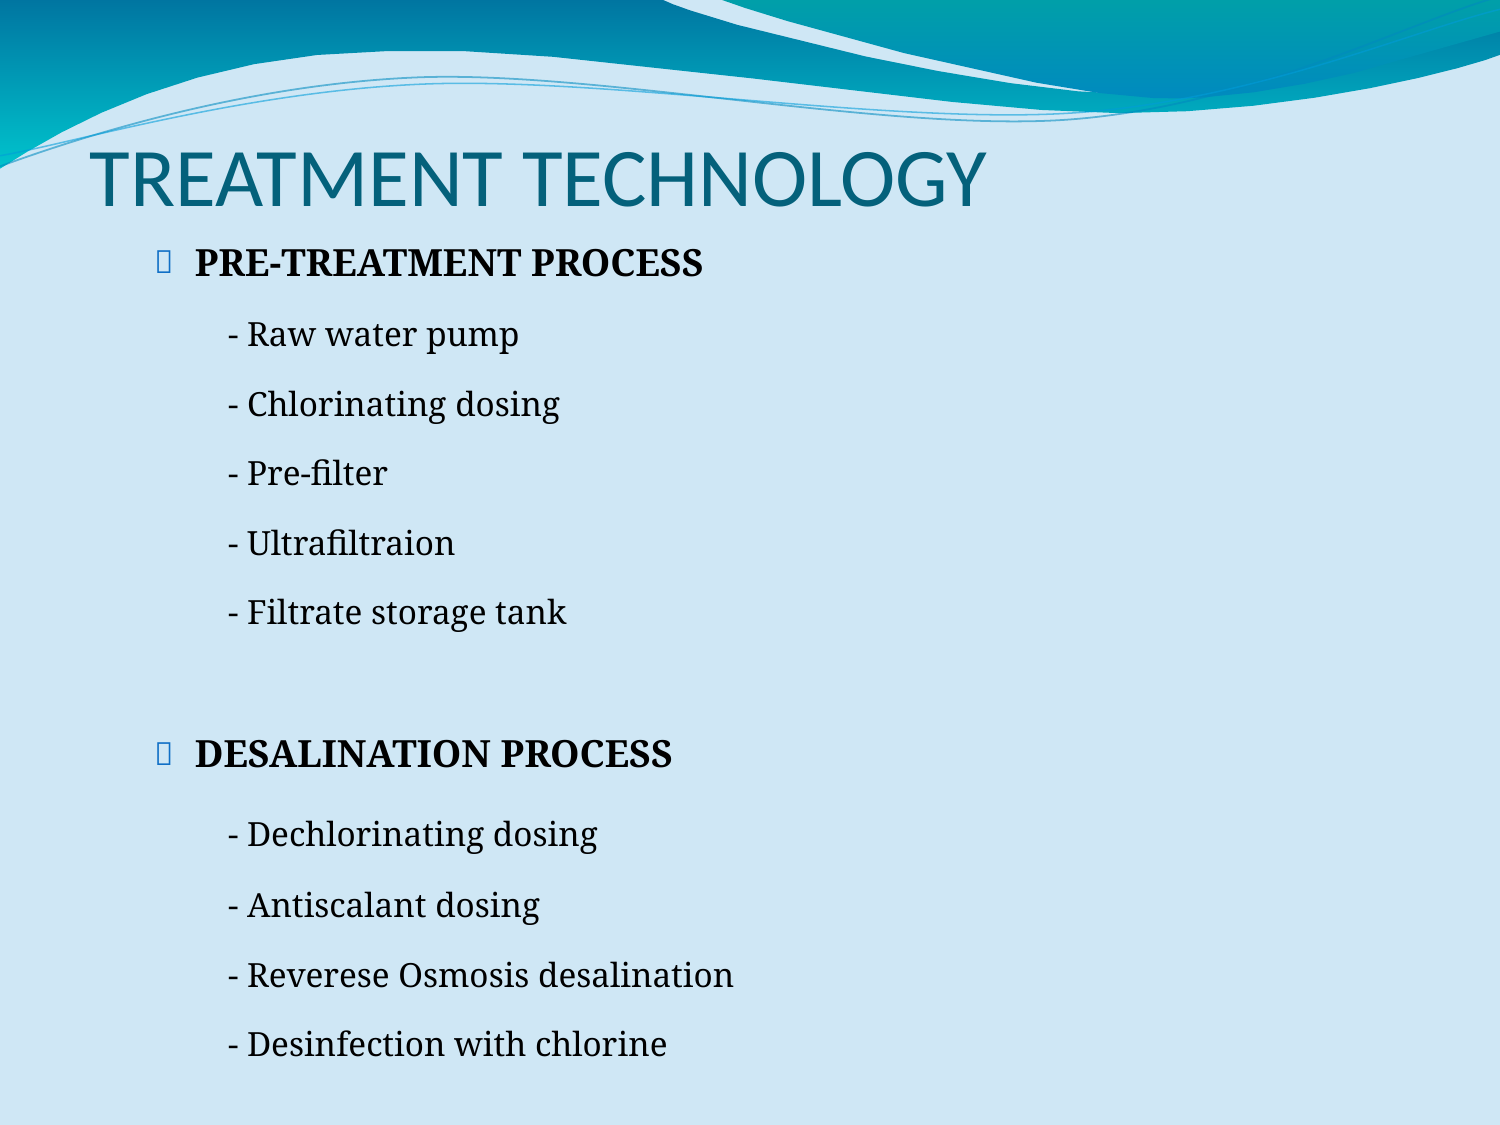

# TREATMENT TECHNOLOGY
PRE-TREATMENT PROCESS
	- Raw water pump
	- Chlorinating dosing
	- Pre-filter
	- Ultrafiltraion
	- Filtrate storage tank
DESALINATION PROCESS
	- Dechlorinating dosing
	- Antiscalant dosing
	- Reverese Osmosis desalination
	- Desinfection with chlorine
DRINKING WATER STORAGE AND FORWARDING
	- UV treatment
 	- Drinking water supply